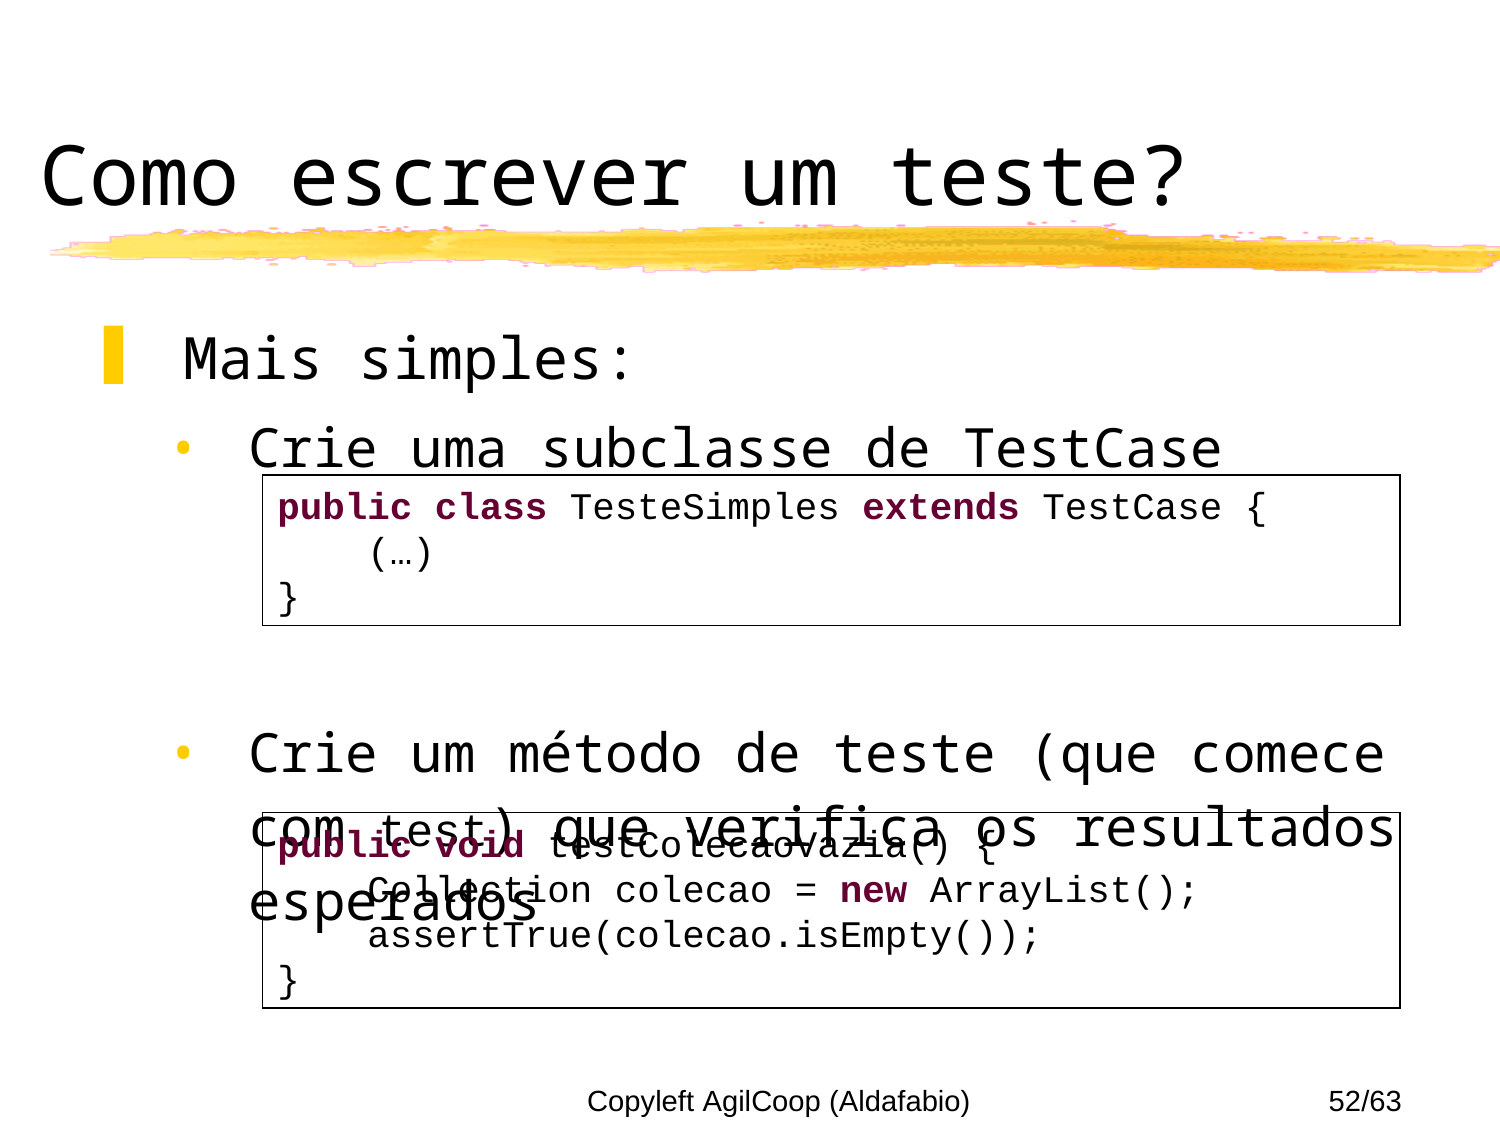

# Como escrever um teste?
Mais simples:
Crie uma subclasse de TestCase
Crie um método de teste (que comece com test) que verifica os resultados esperados
public class TesteSimples extends TestCase {
 (…)
}
public void testColecaoVazia() {
 Collection colecao = new ArrayList();
 assertTrue(colecao.isEmpty());
}
52